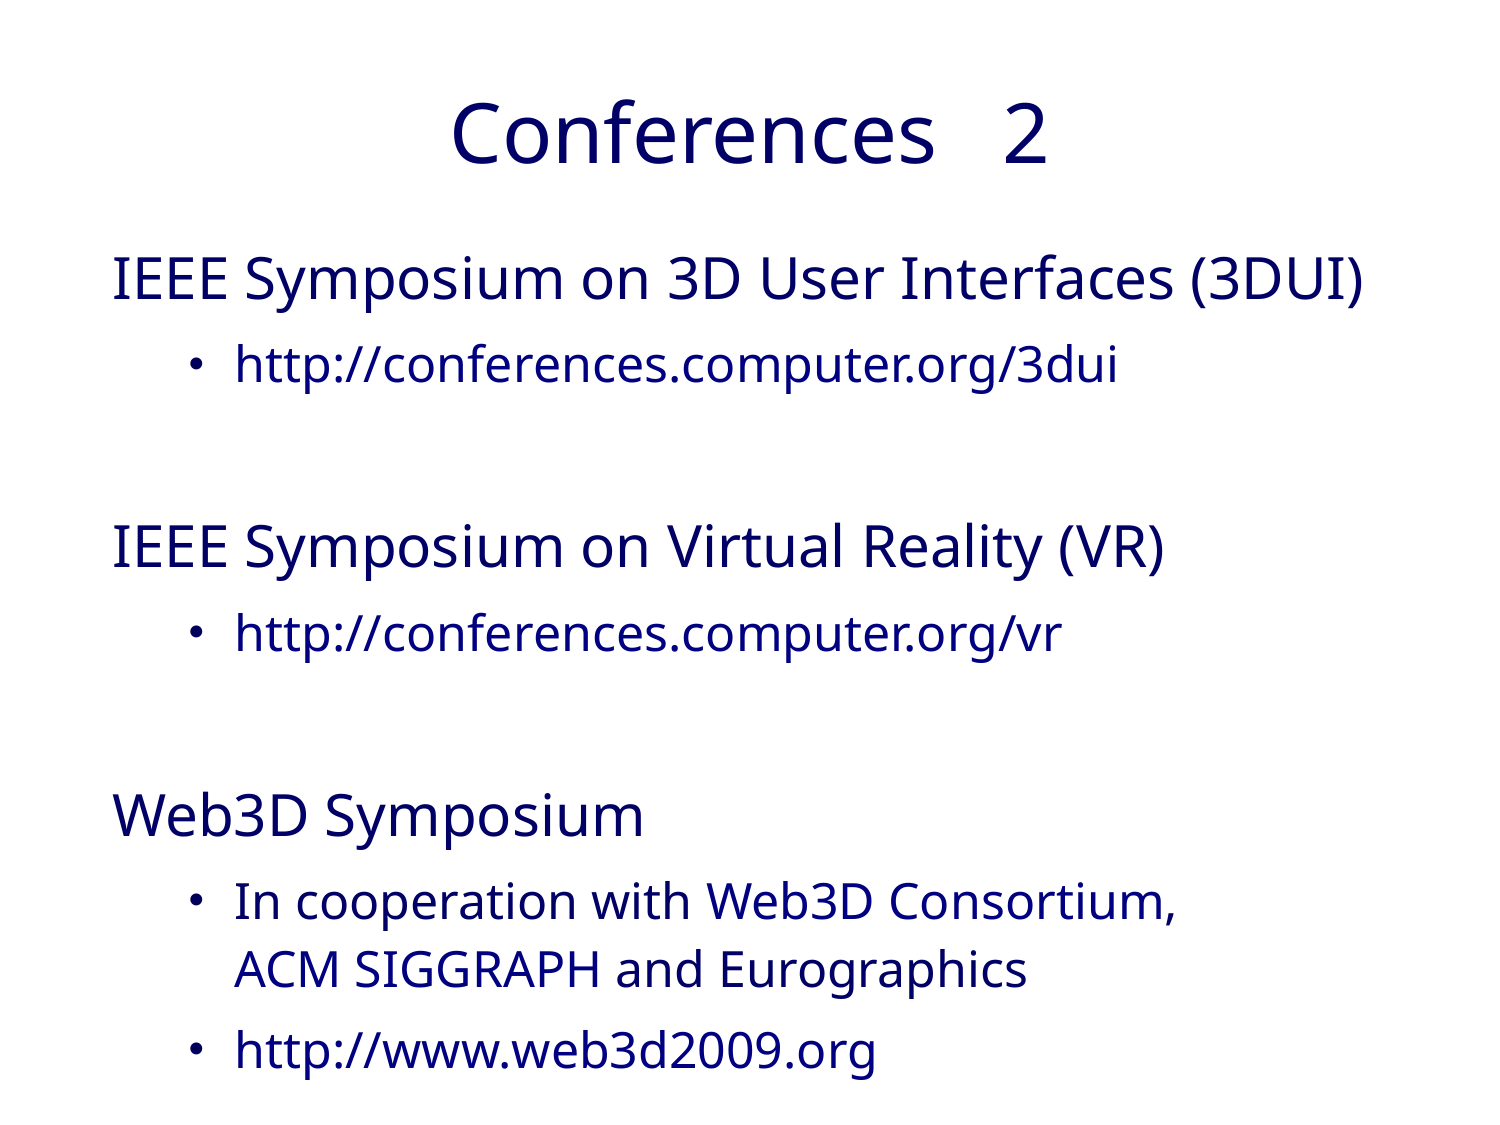

# Conferences 2
IEEE Symposium on 3D User Interfaces (3DUI)
http://conferences.computer.org/3dui
IEEE Symposium on Virtual Reality (VR)
http://conferences.computer.org/vr
Web3D Symposium
In cooperation with Web3D Consortium, ACM SIGGRAPH and Eurographics
http://www.web3d2009.org